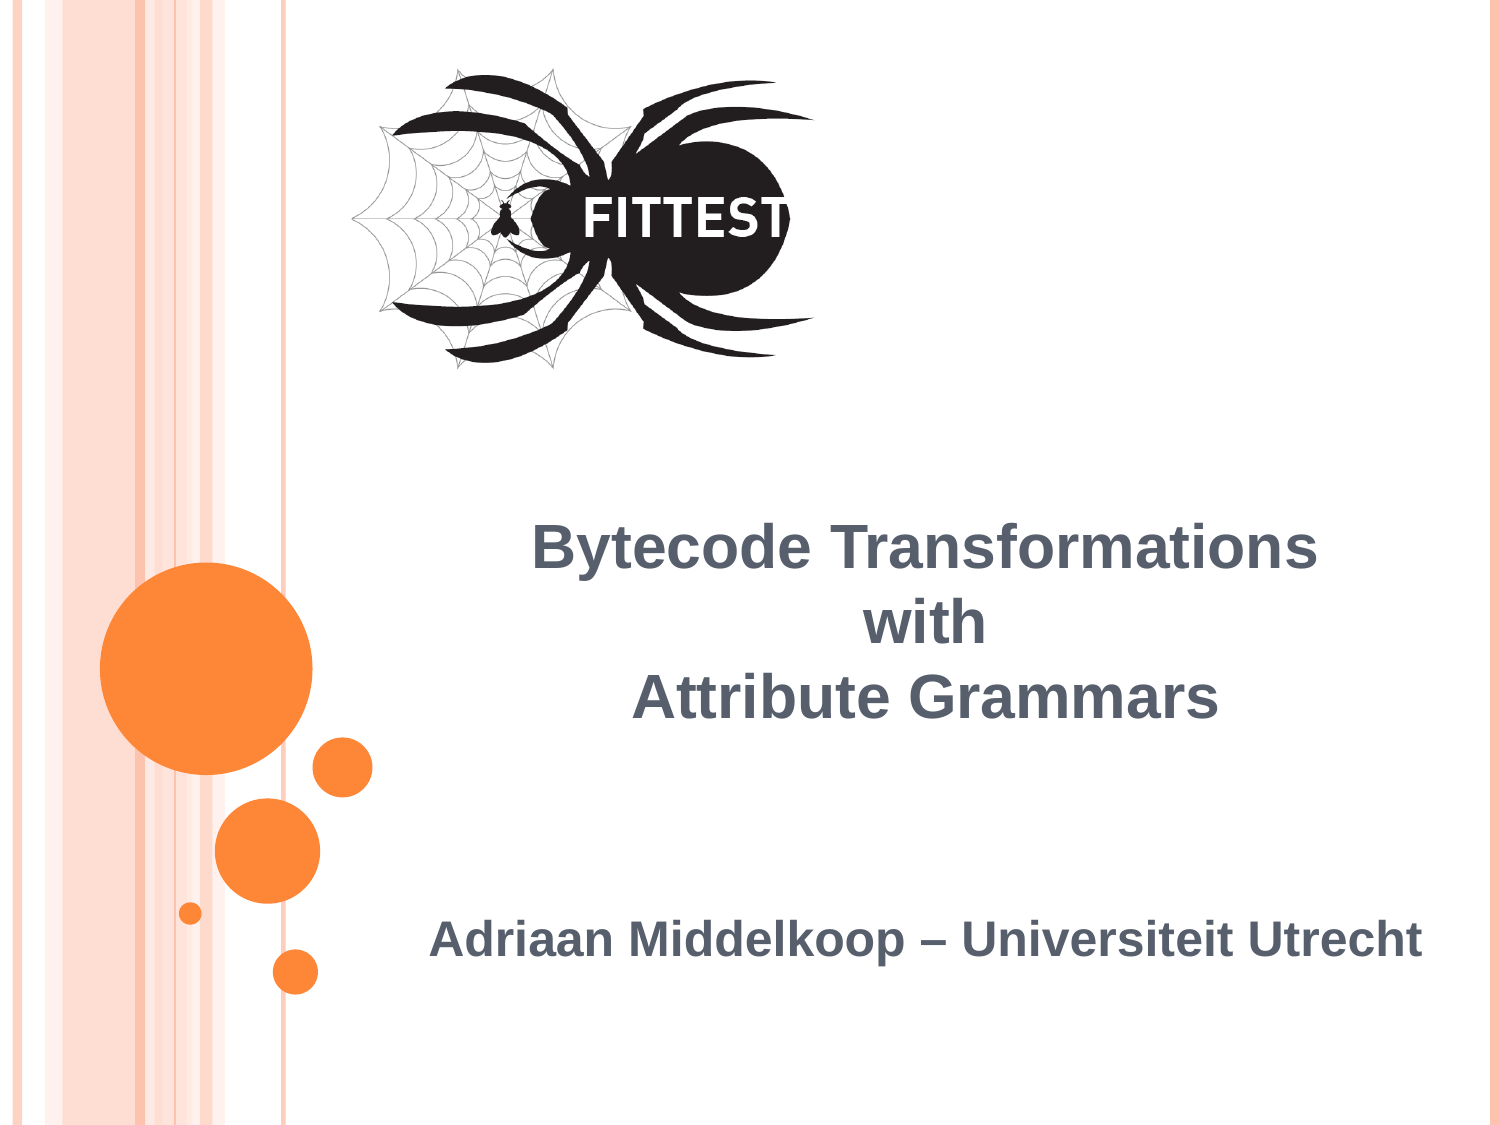

# Bytecode Transformations with Attribute Grammars
Adriaan Middelkoop – Universiteit Utrecht